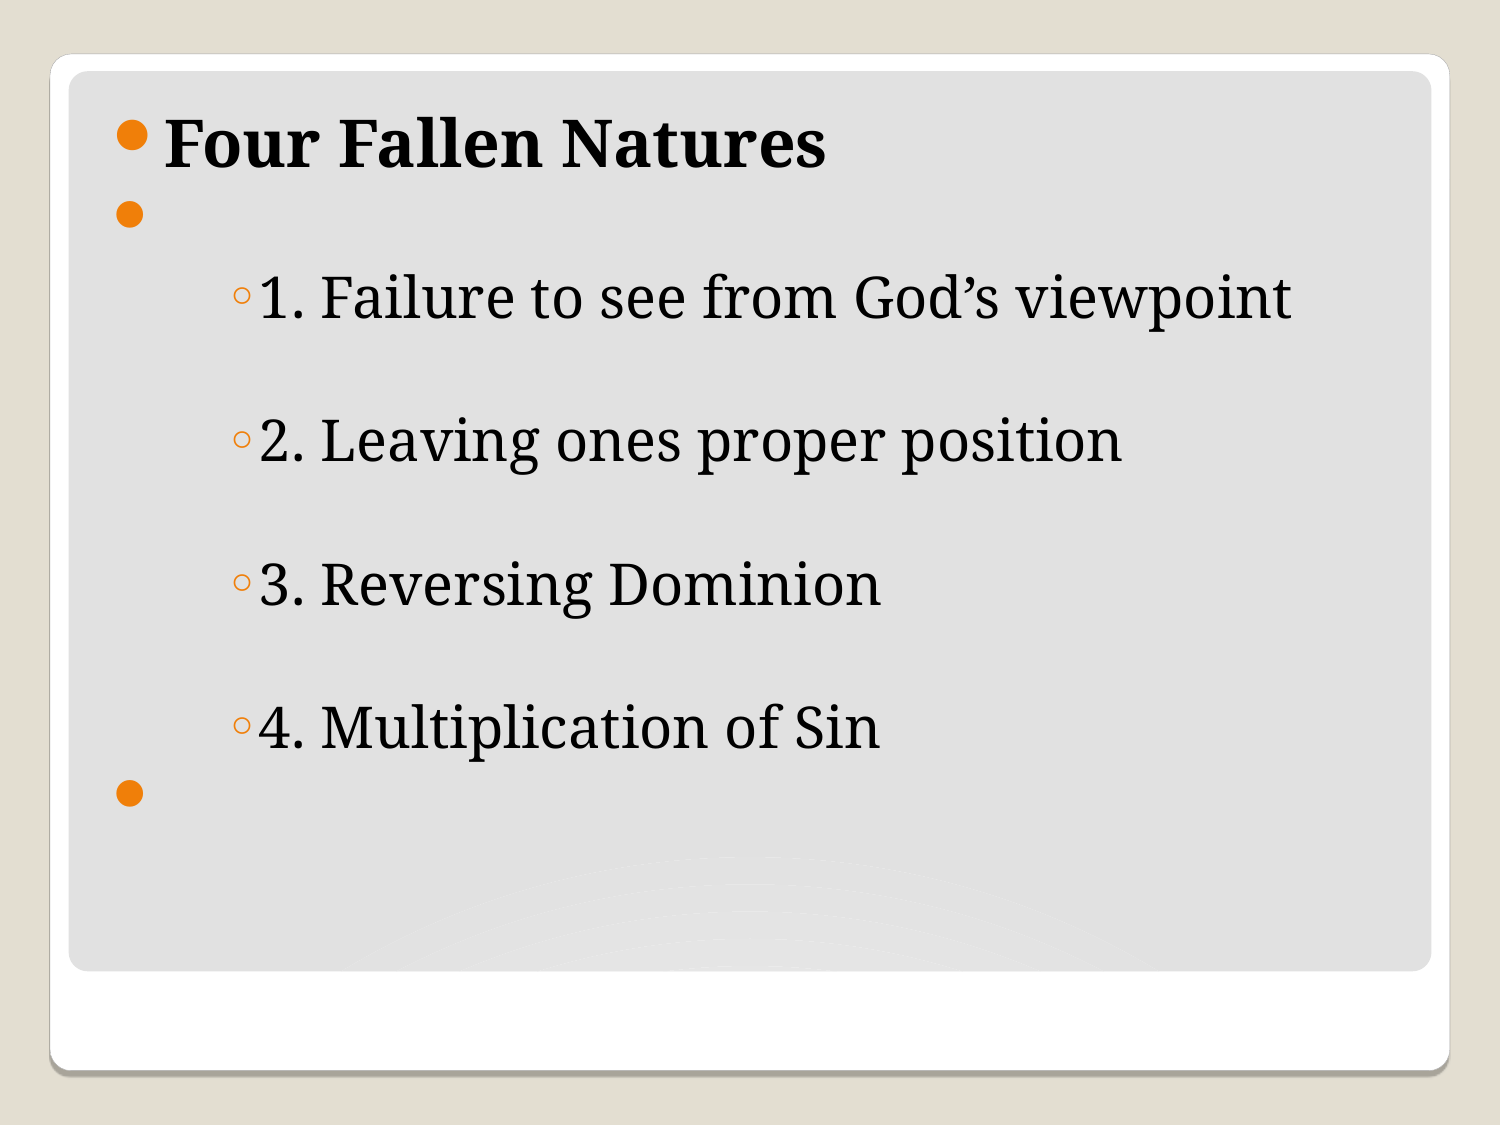

Four Fallen Natures
1. Failure to see from God’s viewpoint
2. Leaving ones proper position
3. Reversing Dominion
4. Multiplication of Sin
#